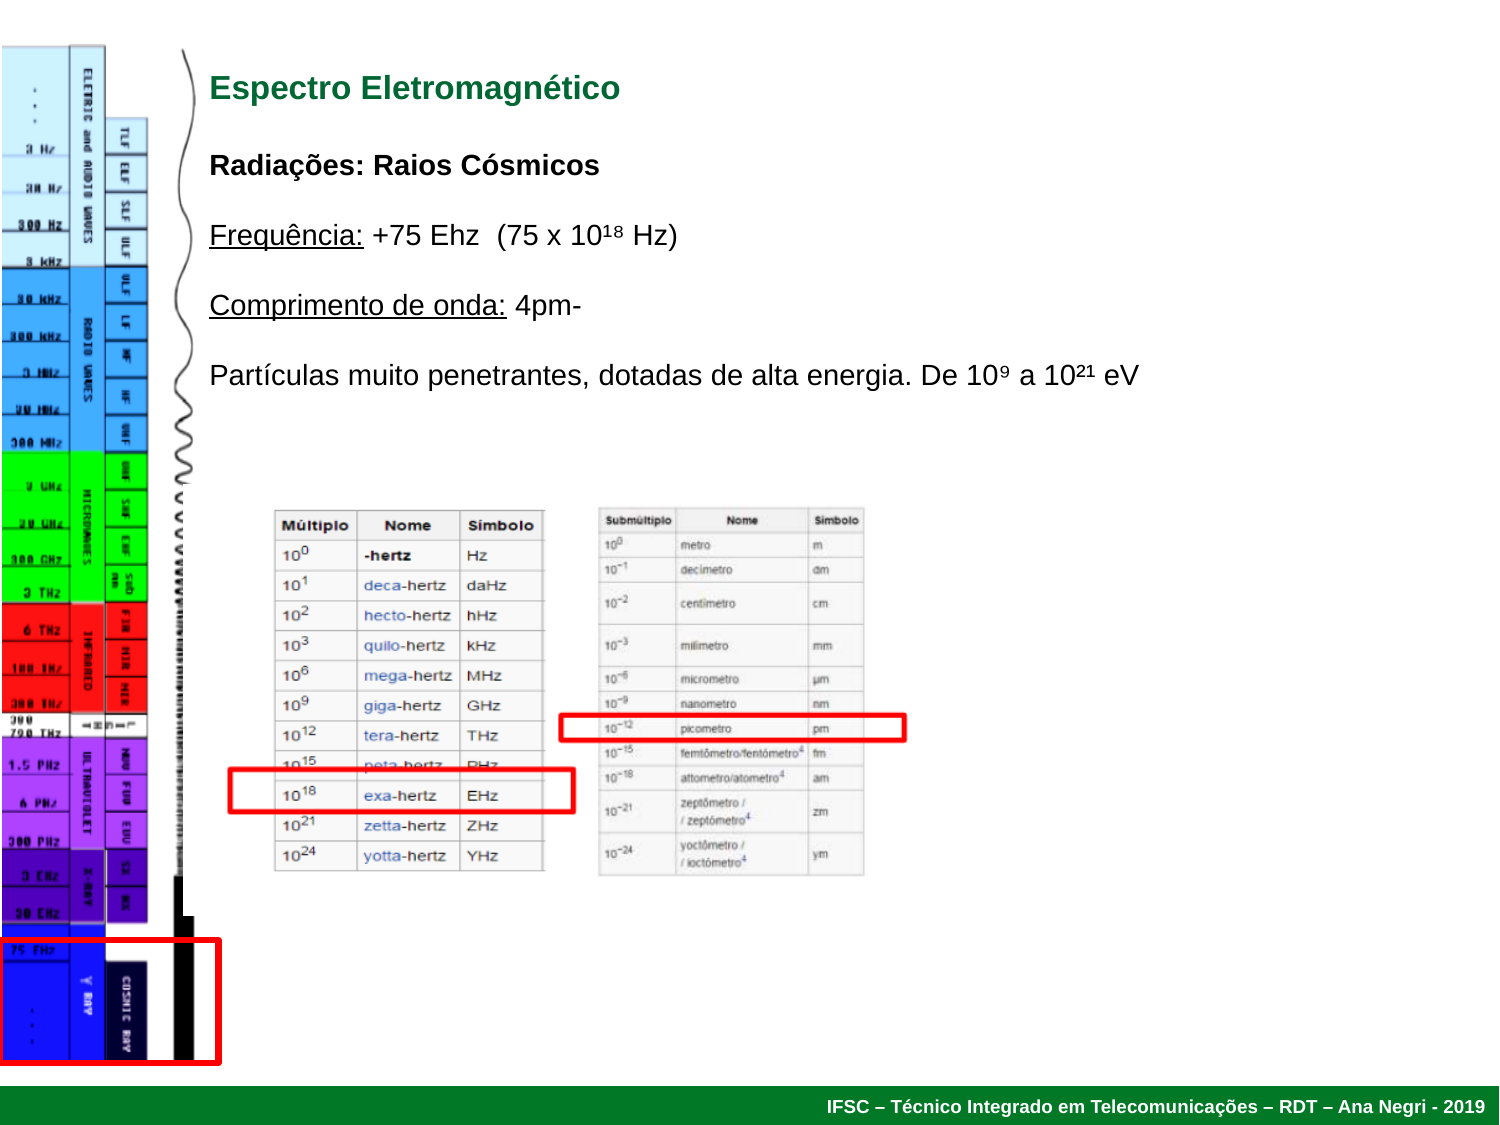

Espectro Eletromagnético
Radiações: Raios Cósmicos
Frequência: +75 Ehz (75 x 10¹⁸ Hz)
Comprimento de onda: 4pm-
Partículas muito penetrantes, dotadas de alta energia. De 10⁹ a 10²¹ eV
Subtração
IFSC – Técnico Integrado em Telecomunicações – RDT – Ana Negri - 2019